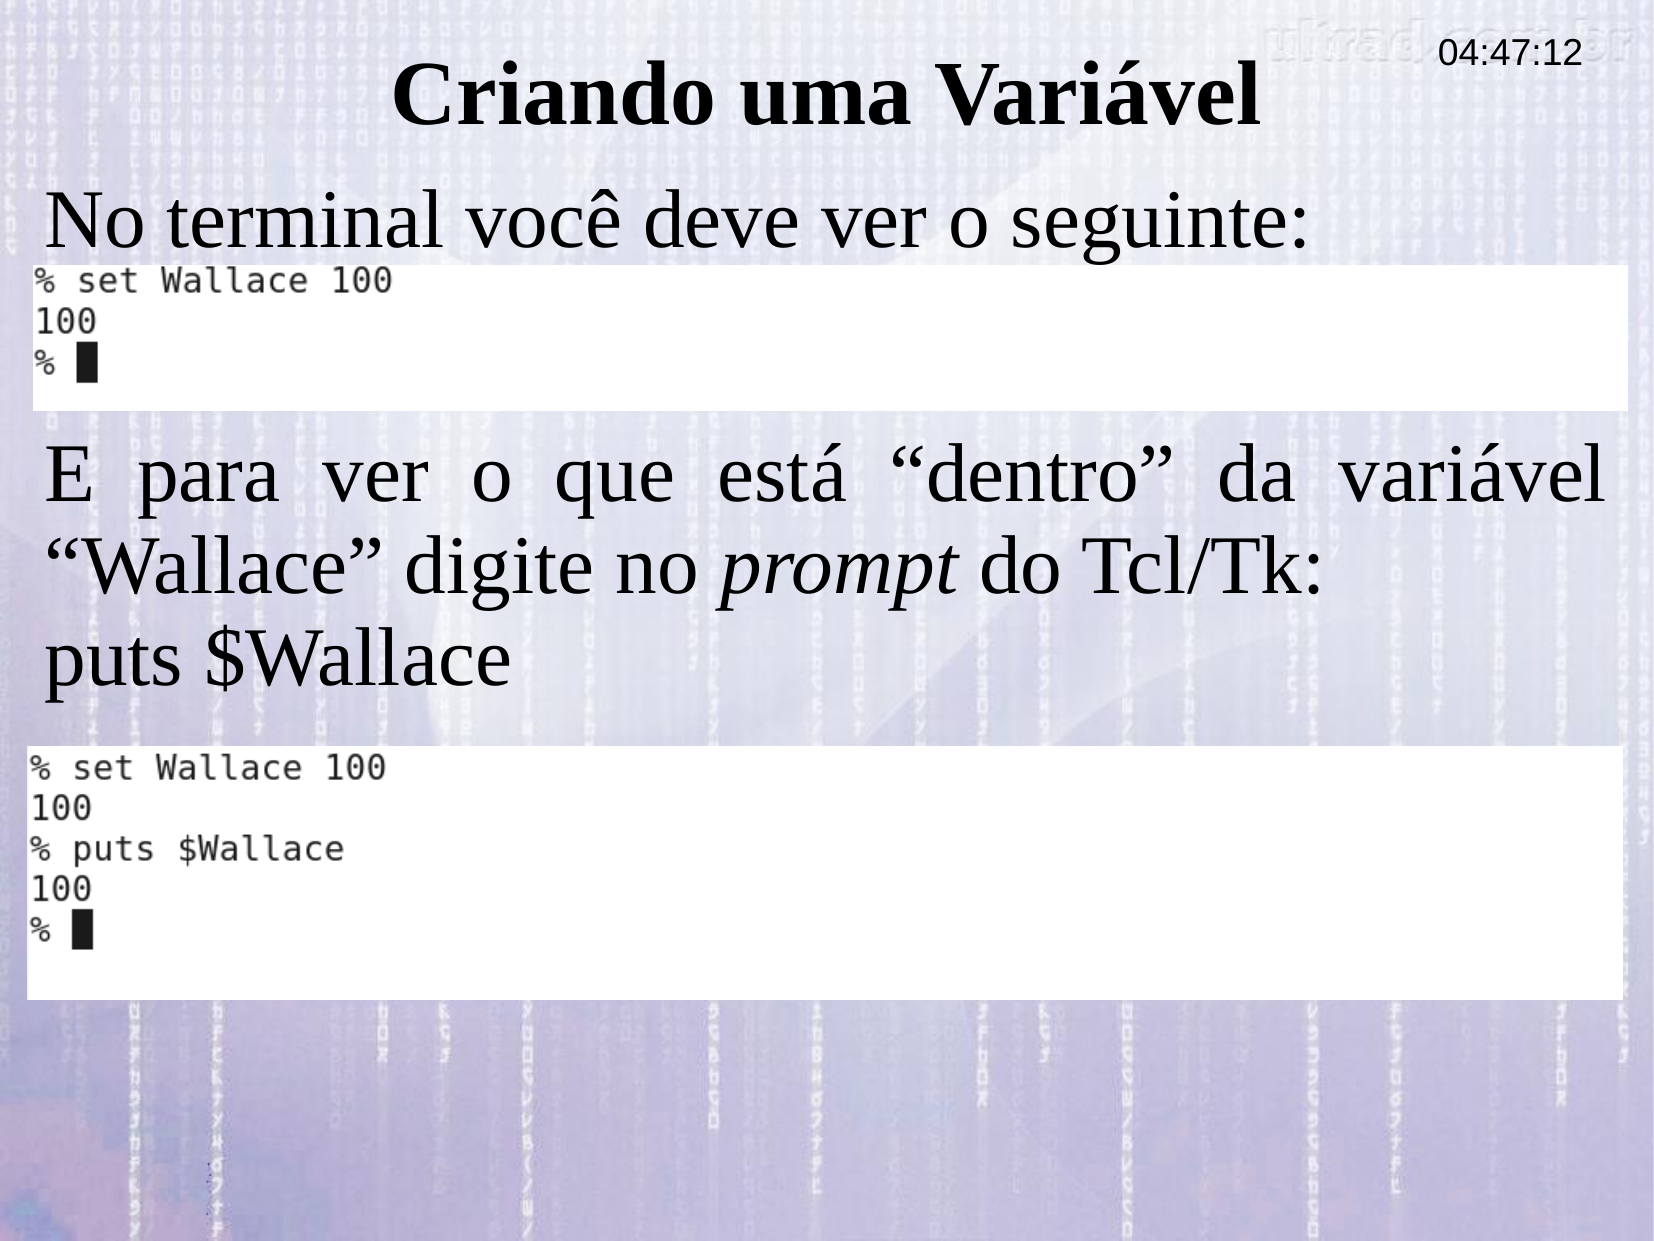

02:09:46
Criando uma Variável
No terminal você deve ver o seguinte:
E para ver o que está “dentro” da variável “Wallace” digite no prompt do Tcl/Tk:
puts $Wallace